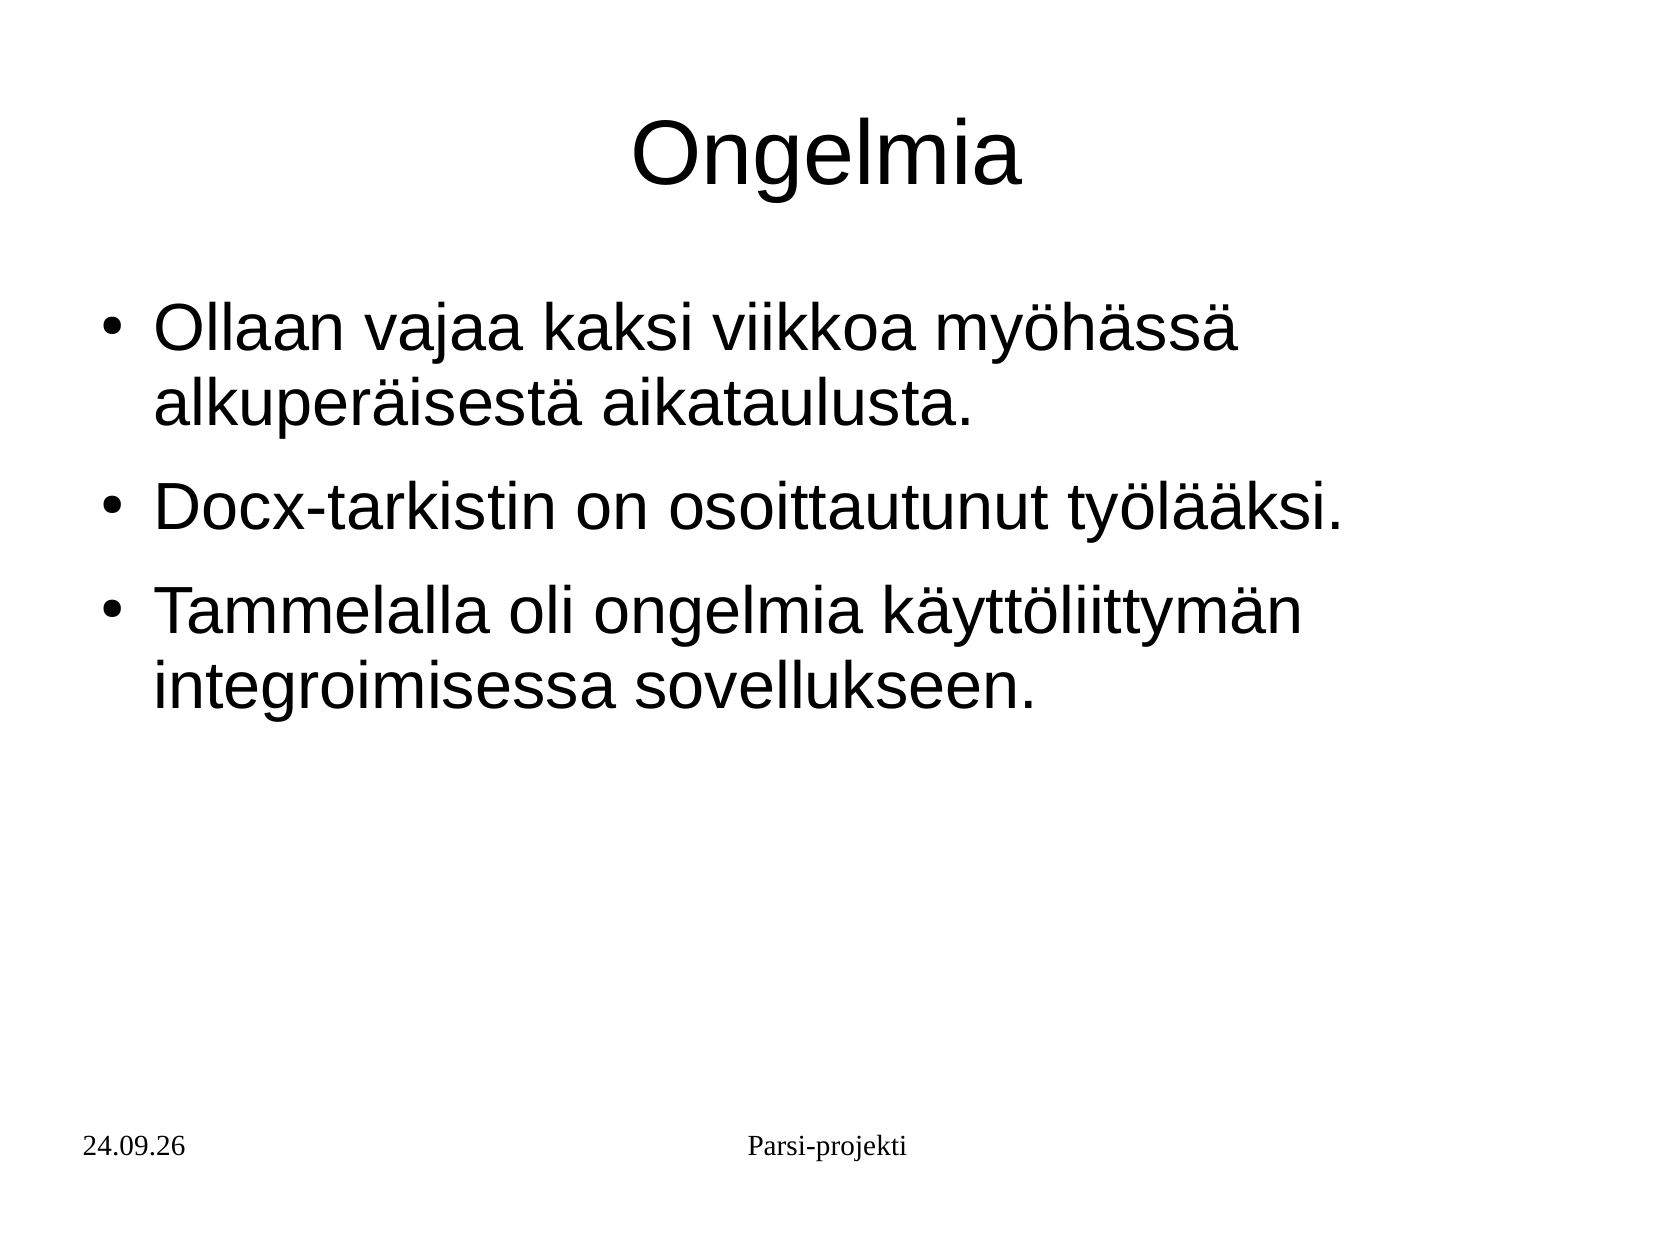

# Ongelmia
Ollaan vajaa kaksi viikkoa myöhässä alkuperäisestä aikataulusta.
Docx-tarkistin on osoittautunut työlääksi.
Tammelalla oli ongelmia käyttöliittymän integroimisessa sovellukseen.
Parsi-projekti